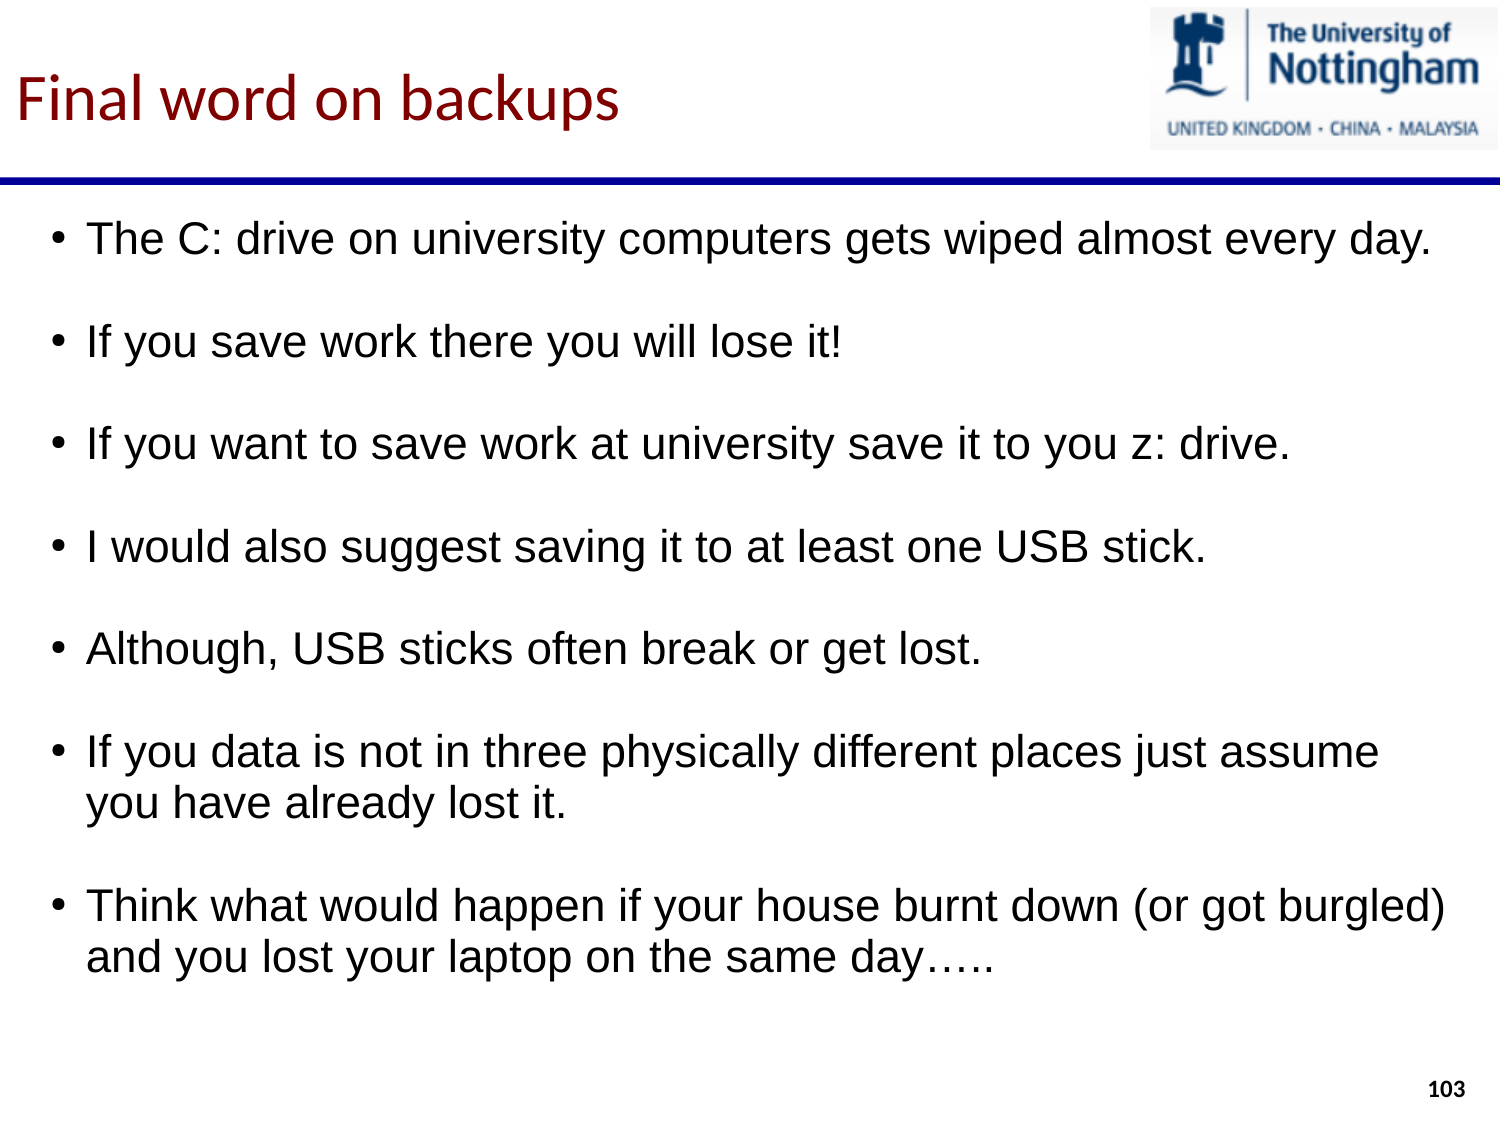

# Final word on backups
The C: drive on university computers gets wiped almost every day.
If you save work there you will lose it!
If you want to save work at university save it to you z: drive.
I would also suggest saving it to at least one USB stick.
Although, USB sticks often break or get lost.
If you data is not in three physically different places just assume you have already lost it.
Think what would happen if your house burnt down (or got burgled) and you lost your laptop on the same day…..